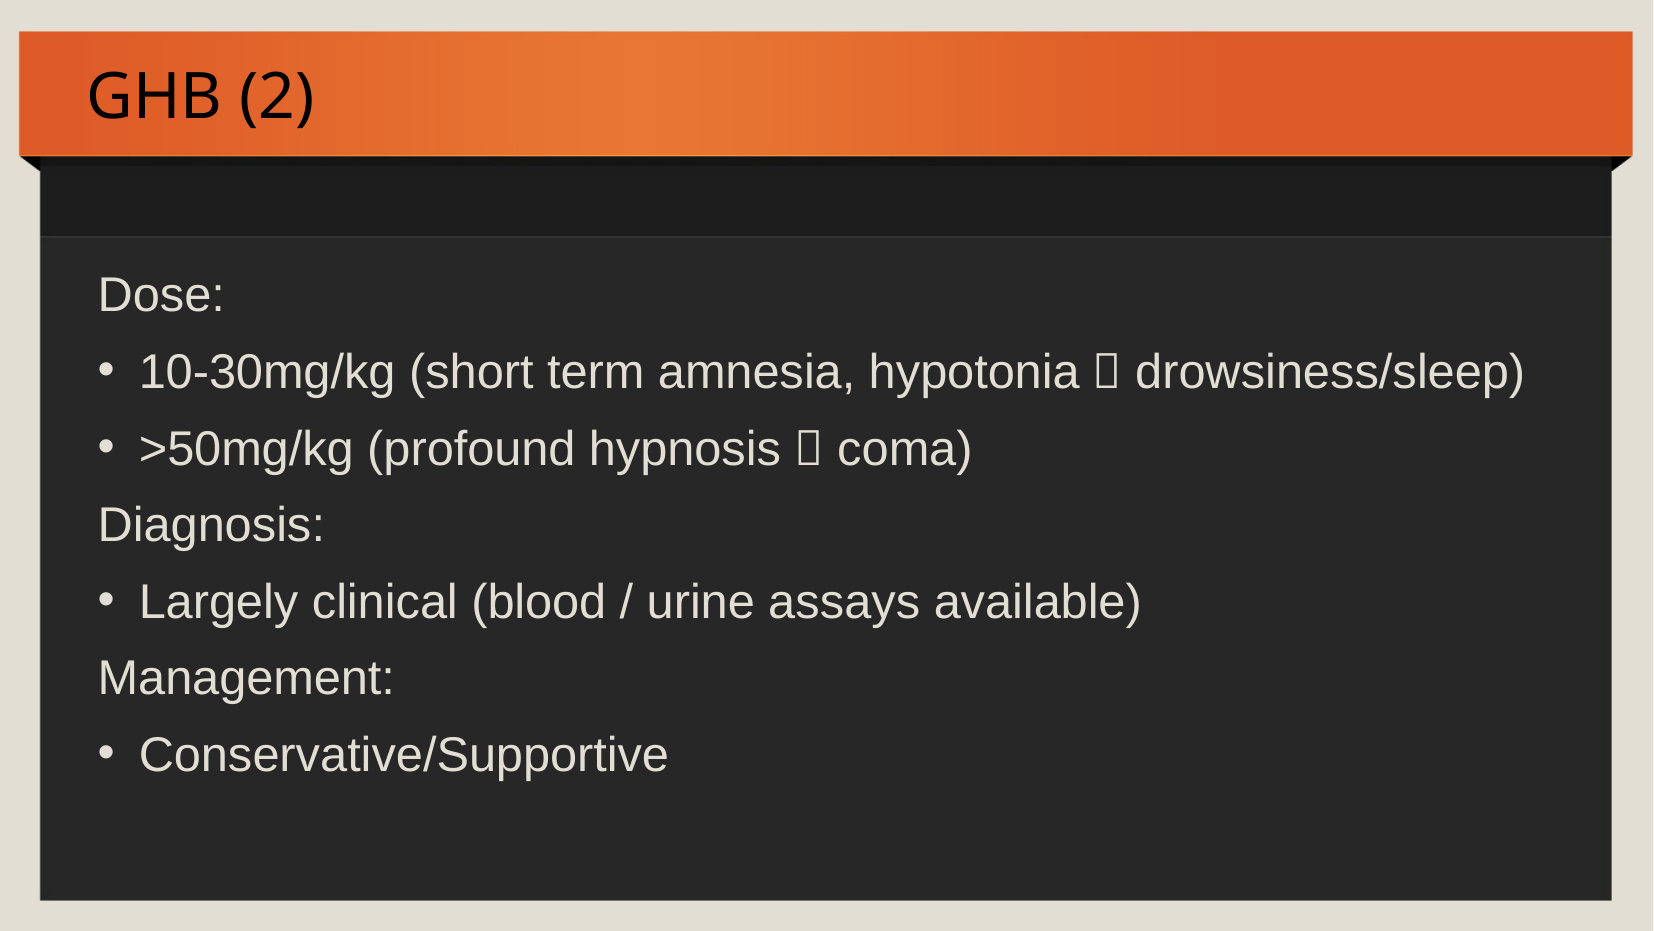

# GHB (2)
Dose:
10-30mg/kg (short term amnesia, hypotonia  drowsiness/sleep)
>50mg/kg (profound hypnosis  coma)
Diagnosis:
Largely clinical (blood / urine assays available)
Management:
Conservative/Supportive